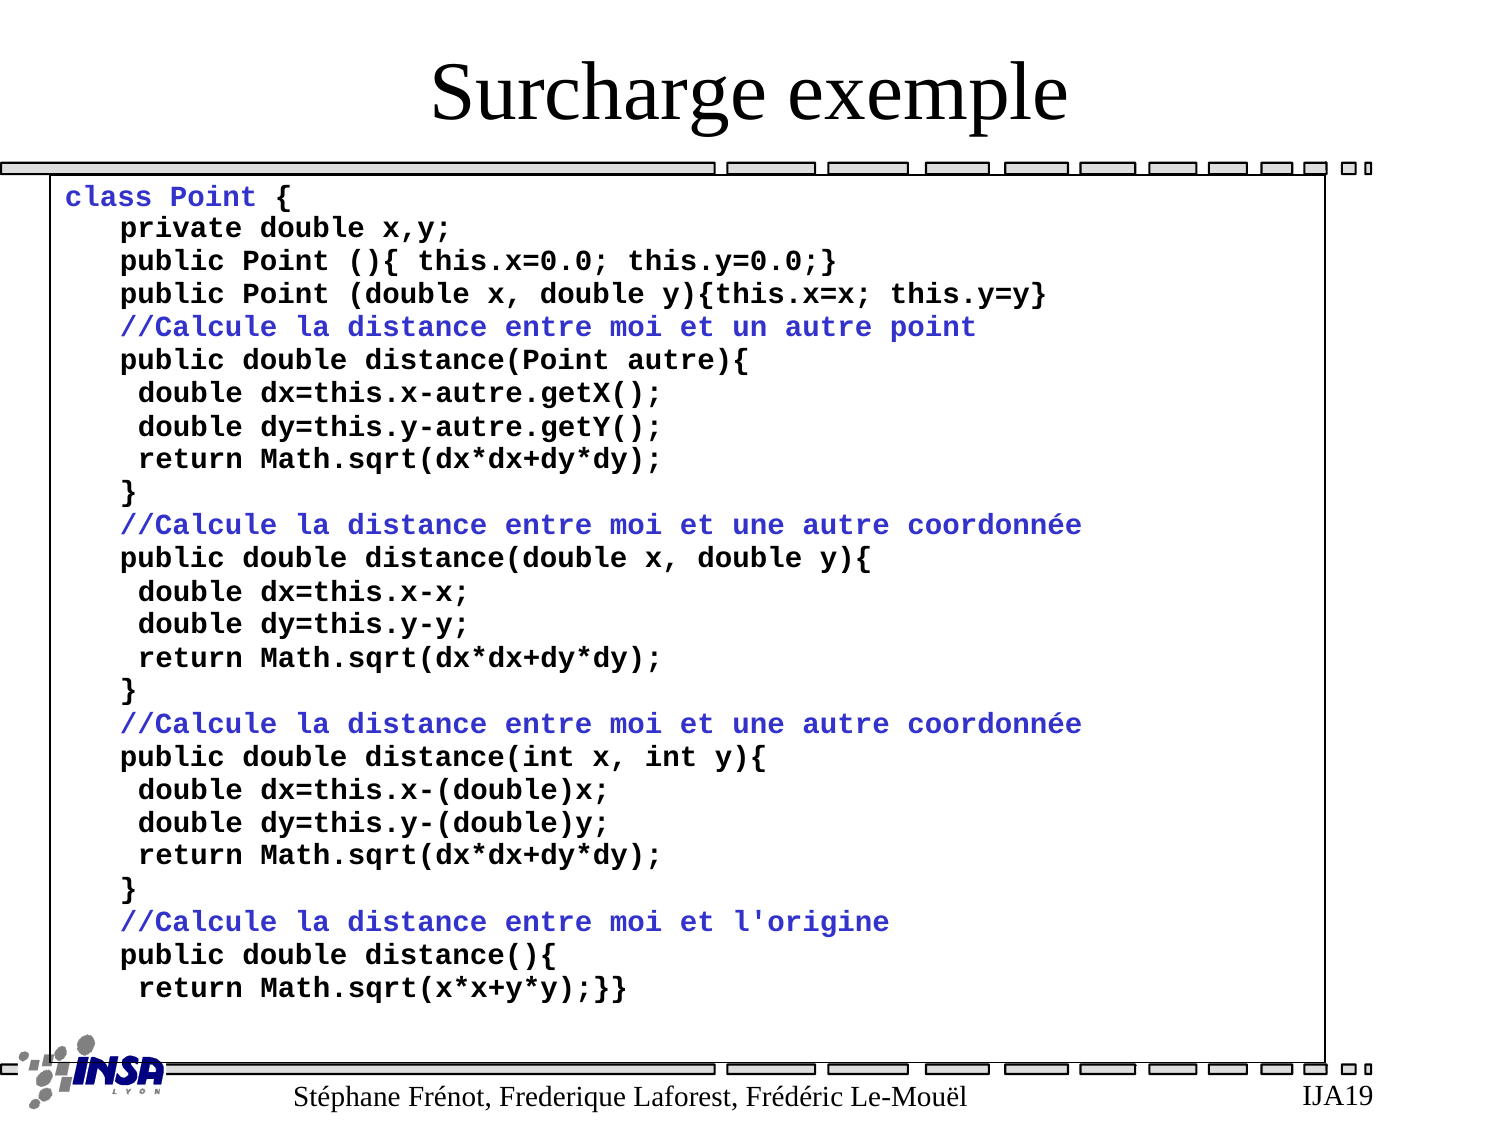

# Surcharge exemple
class Point {
	private double x,y;
	public Point (){ this.x=0.0; this.y=0.0;}
	public Point (double x, double y){this.x=x; this.y=y}
	//Calcule la distance entre moi et un autre point
	public double distance(Point autre){
		double dx=this.x-autre.getX();
		double dy=this.y-autre.getY();
		return Math.sqrt(dx*dx+dy*dy);
	}
	//Calcule la distance entre moi et une autre coordonnée
	public double distance(double x, double y){
		double dx=this.x-x;
		double dy=this.y-y;
		return Math.sqrt(dx*dx+dy*dy);
	}
	//Calcule la distance entre moi et une autre coordonnée
	public double distance(int x, int y){
		double dx=this.x-(double)x;
		double dy=this.y-(double)y;
		return Math.sqrt(dx*dx+dy*dy);
	}
	//Calcule la distance entre moi et l'origine
	public double distance(){
		return Math.sqrt(x*x+y*y);}}